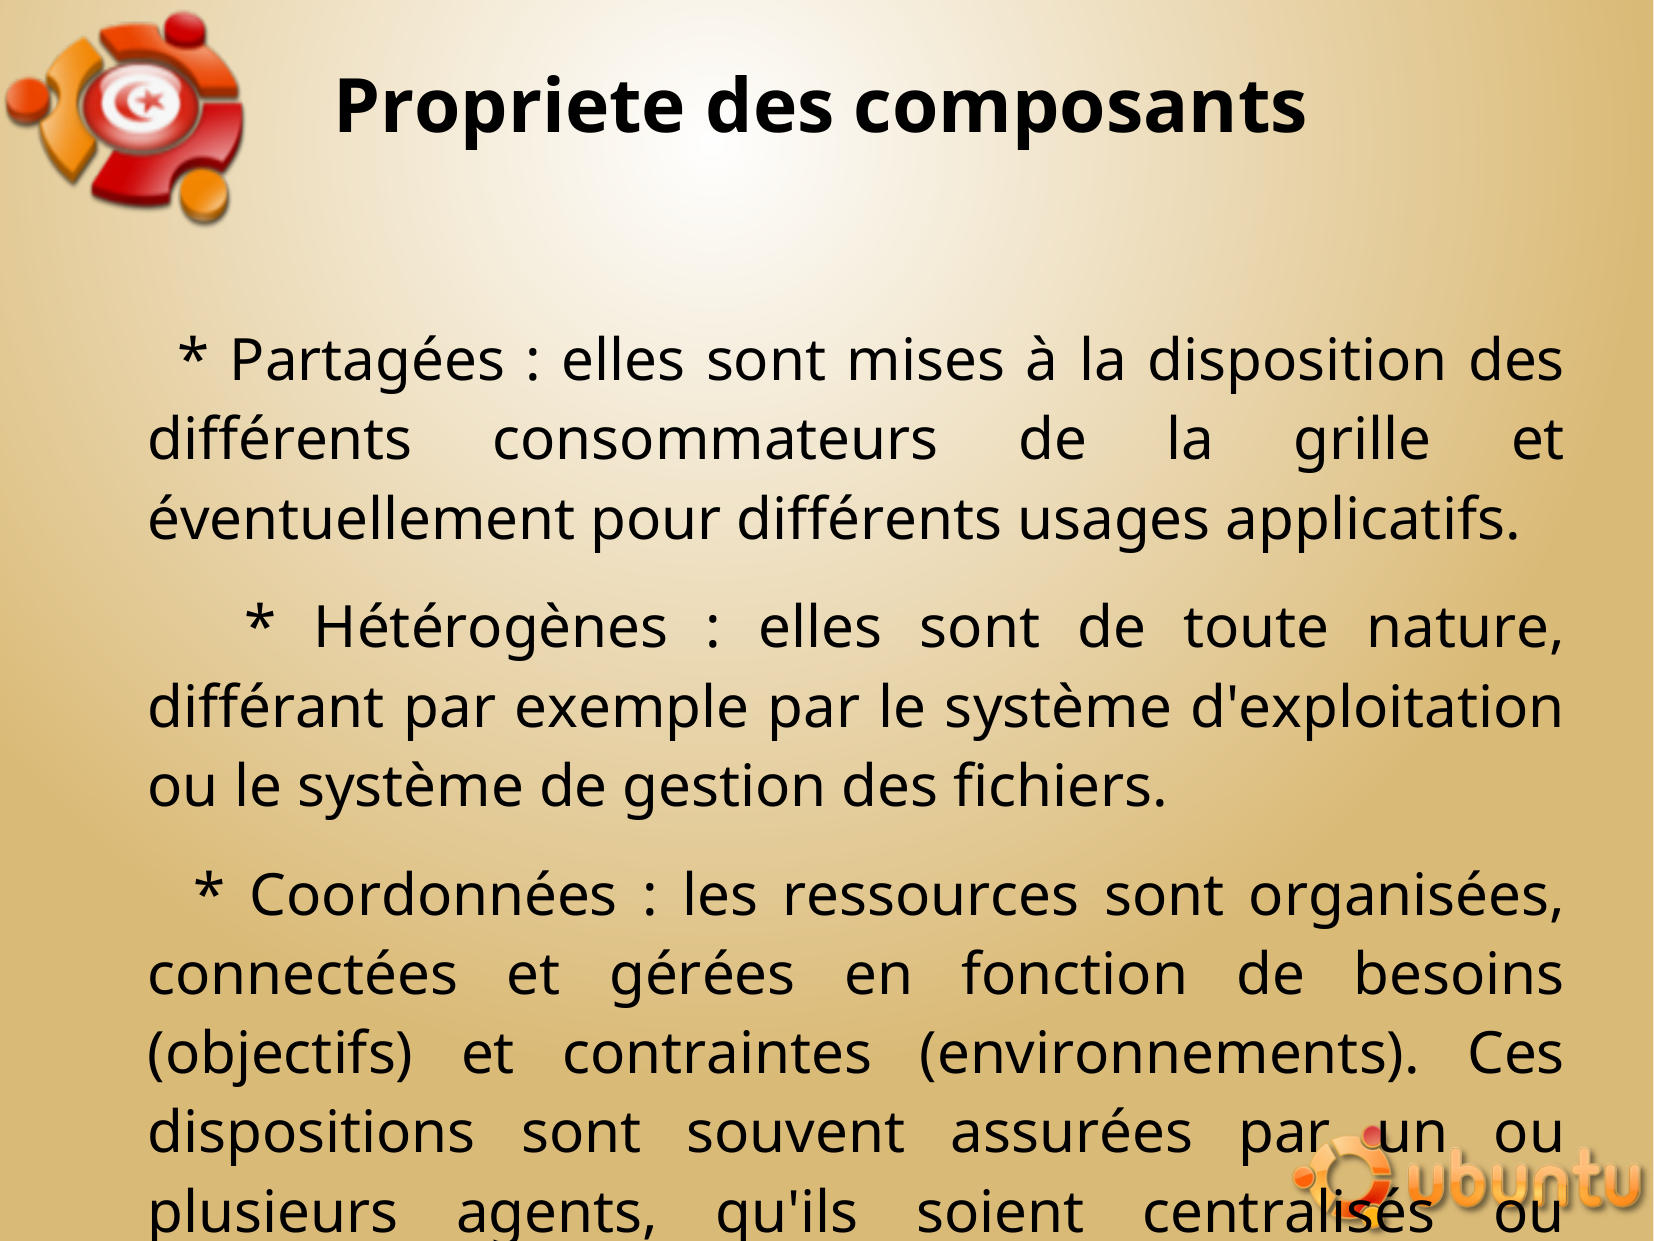

# Propriete des composants
 * Partagées : elles sont mises à la disposition des différents consommateurs de la grille et éventuellement pour différents usages applicatifs.
 * Hétérogènes : elles sont de toute nature, différant par exemple par le système d'exploitation ou le système de gestion des fichiers.
 * Coordonnées : les ressources sont organisées, connectées et gérées en fonction de besoins (objectifs) et contraintes (environnements). Ces dispositions sont souvent assurées par un ou plusieurs agents, qu'ils soient centralisés ou répartis.
 * Non-contrôlées (ou autonomes) : les ressources ne sont pas contrôlées par une unité commune.
 * Délocalisées